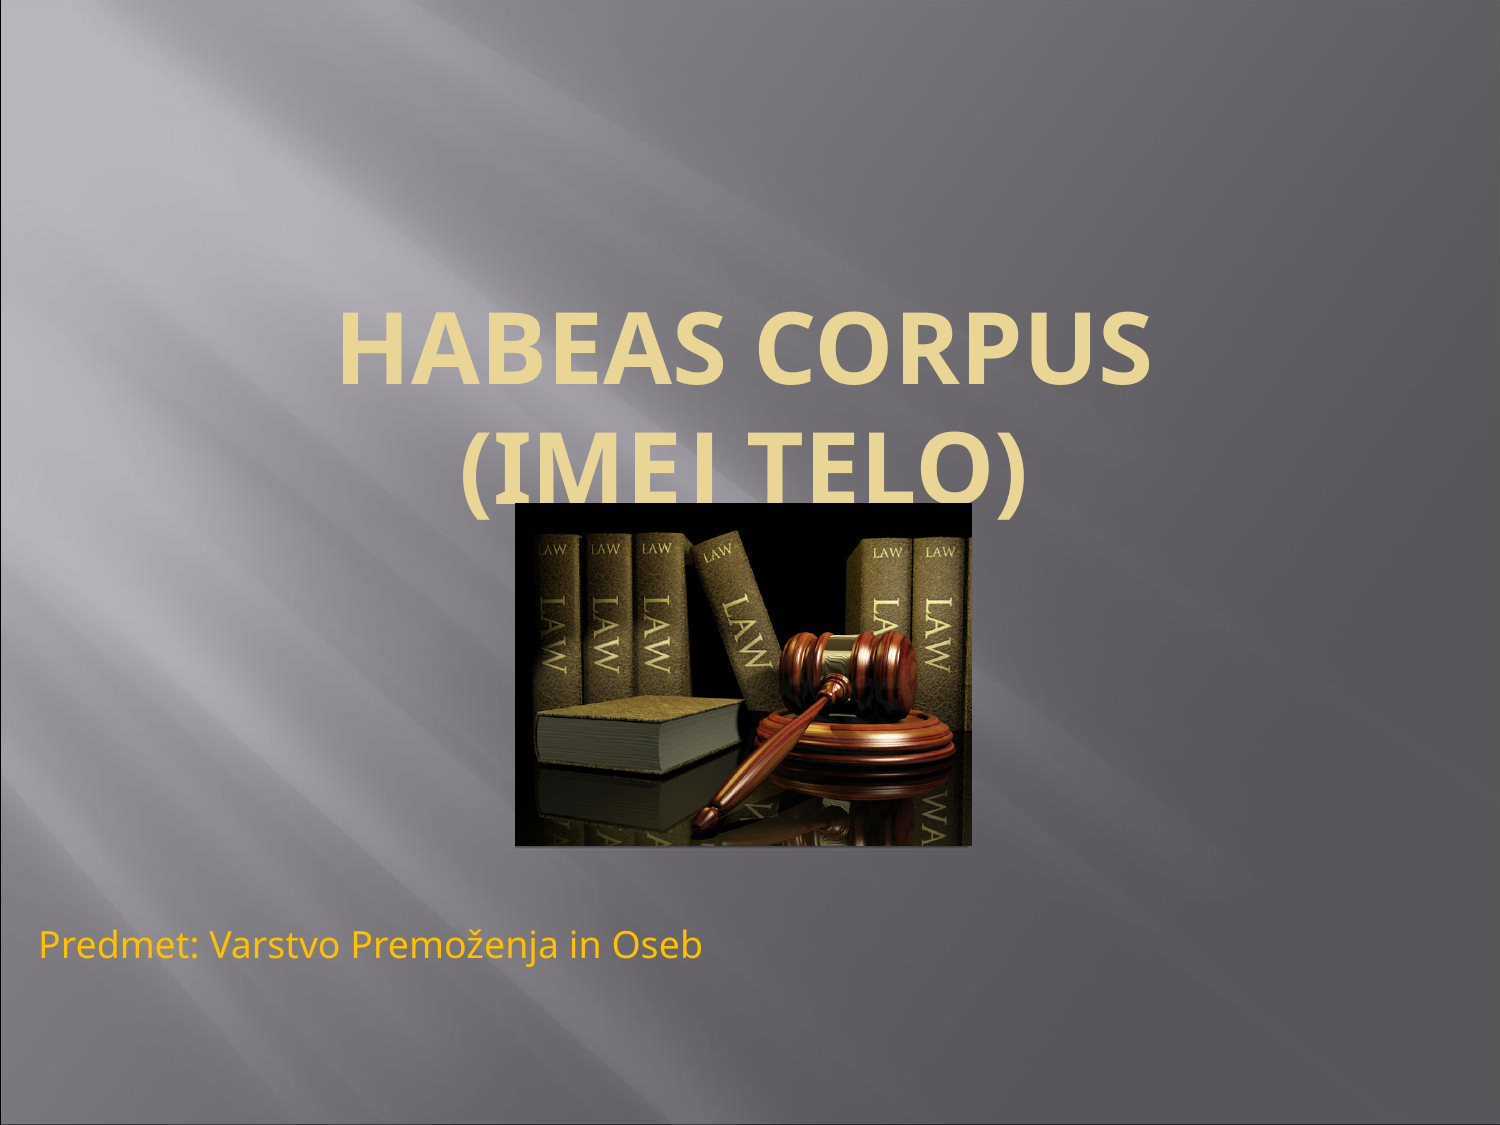

# HABEAS CORPUS (imej telo)
Predmet: Varstvo Premoženja in Oseb